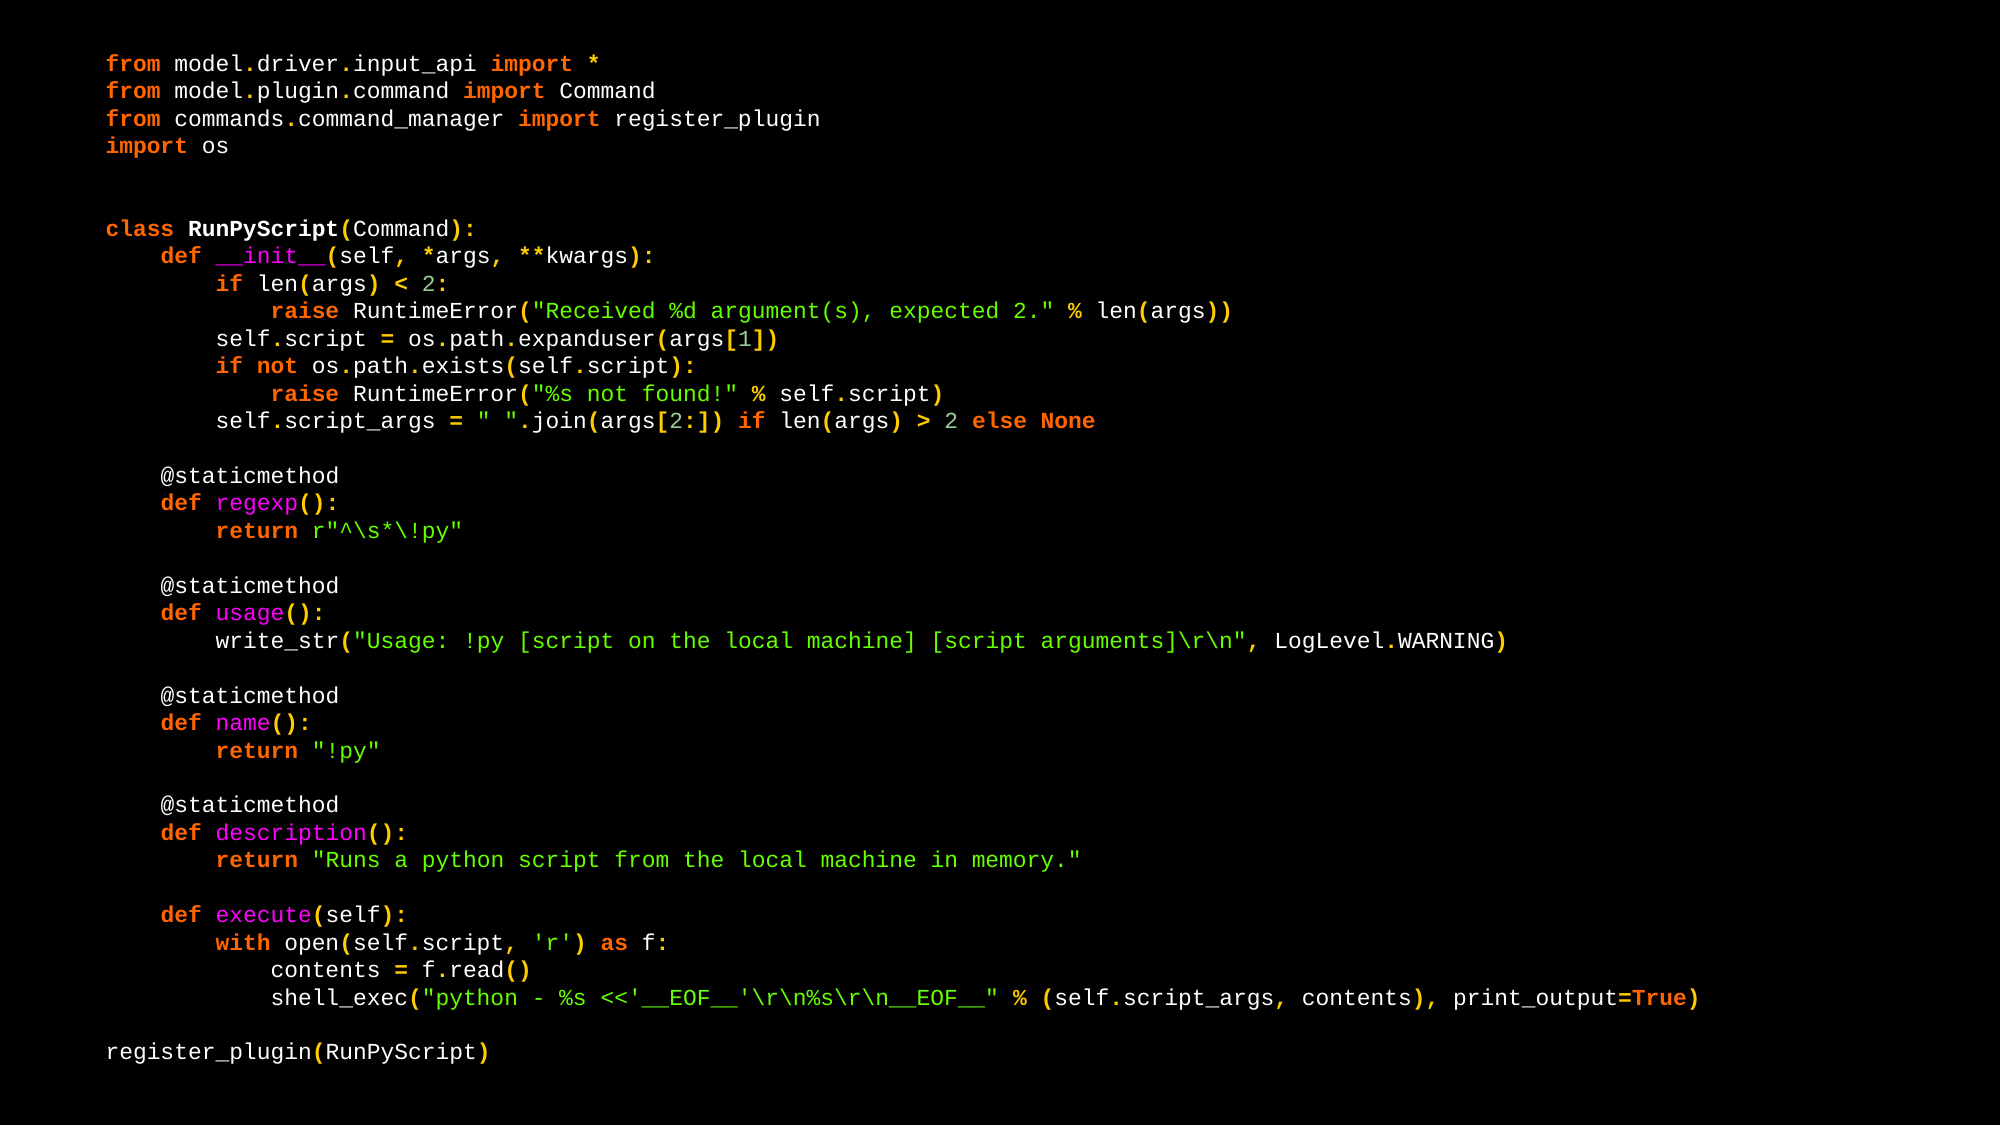

from model.driver.input_api import *
from model.plugin.command import Command
from commands.command_manager import register_plugin
import os
class RunPyScript(Command):
 def __init__(self, *args, **kwargs):
 if len(args) < 2:
 raise RuntimeError("Received %d argument(s), expected 2." % len(args))
 self.script = os.path.expanduser(args[1])
 if not os.path.exists(self.script):
 raise RuntimeError("%s not found!" % self.script)
 self.script_args = " ".join(args[2:]) if len(args) > 2 else None
 @staticmethod
 def regexp():
 return r"^\s*\!py"
 @staticmethod
 def usage():
 write_str("Usage: !py [script on the local machine] [script arguments]\r\n", LogLevel.WARNING)
 @staticmethod
 def name():
 return "!py"
 @staticmethod
 def description():
 return "Runs a python script from the local machine in memory."
 def execute(self):
 with open(self.script, 'r') as f:
 contents = f.read()
 shell_exec("python - %s <<'__EOF__'\r\n%s\r\n__EOF__" % (self.script_args, contents), print_output=True)
register_plugin(RunPyScript)